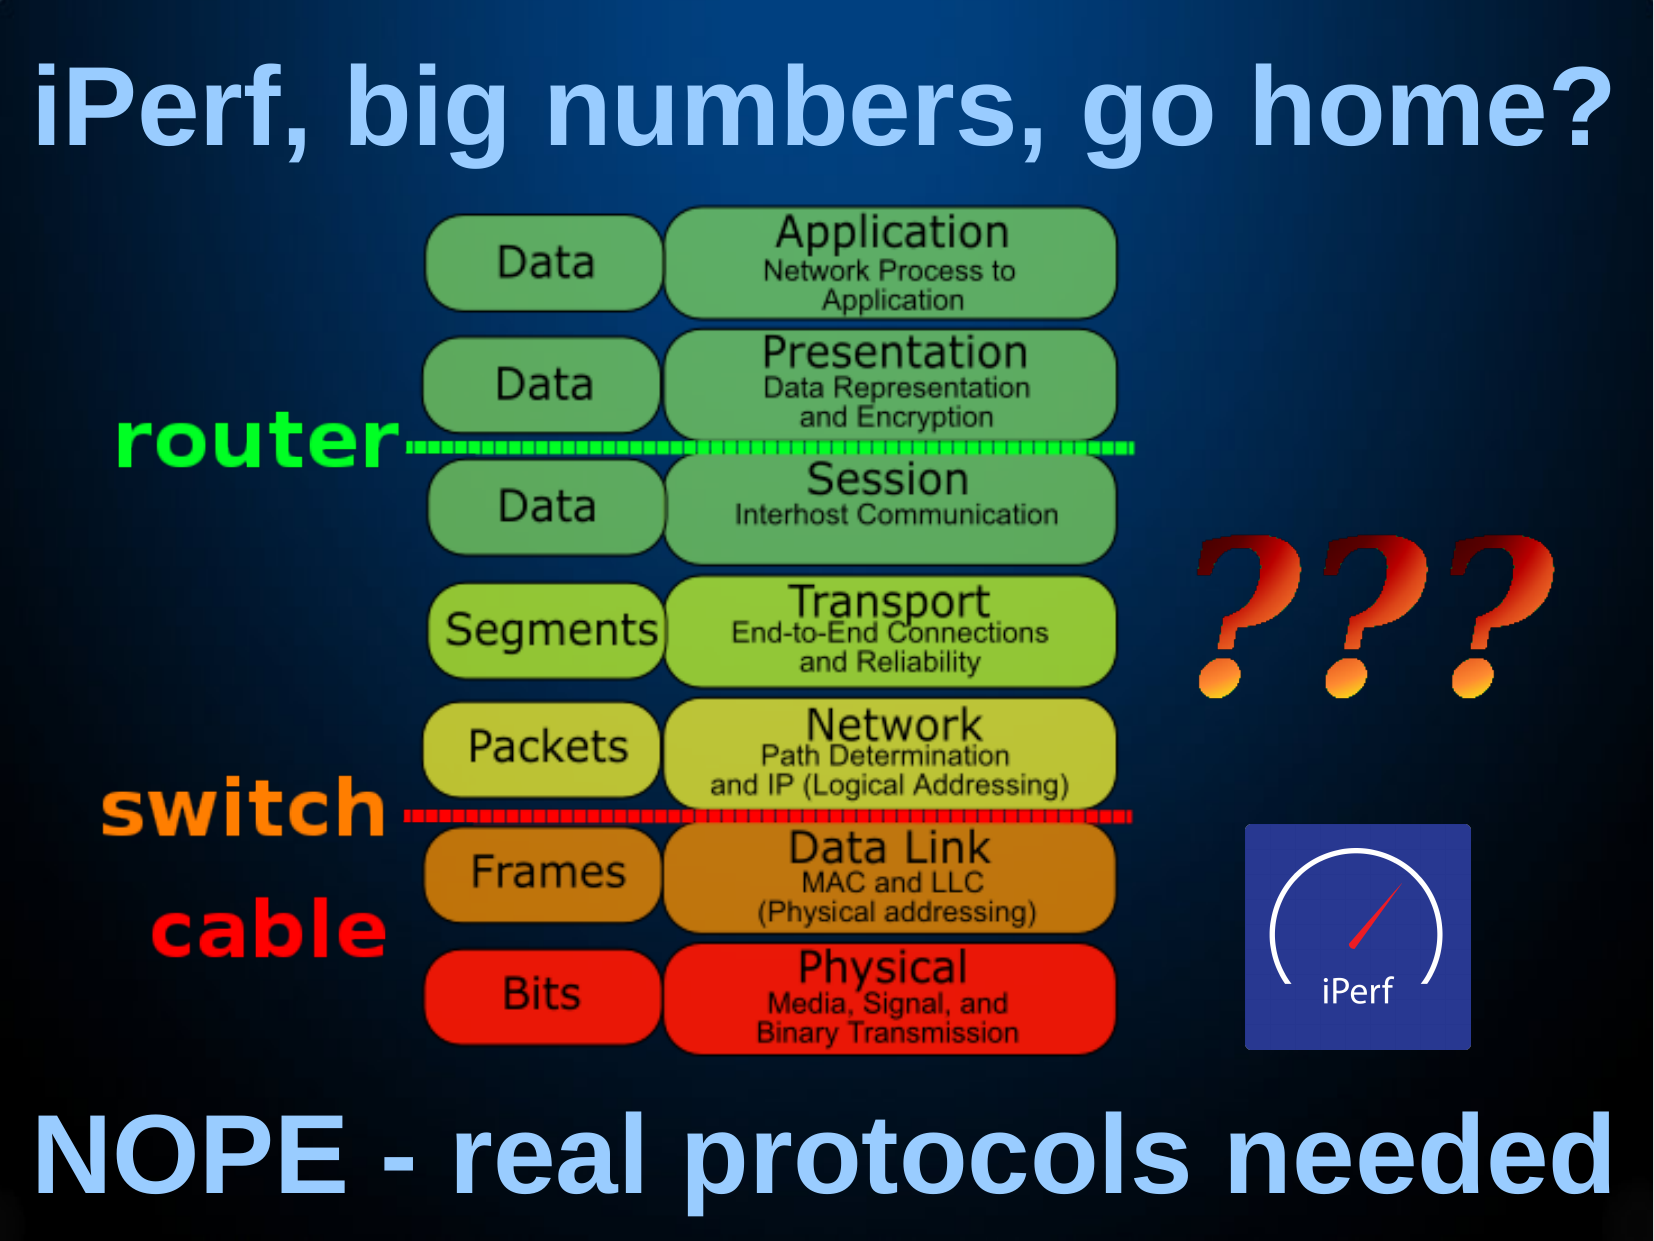

# iPerf, big numbers, go home?
NOPE - real protocols needed